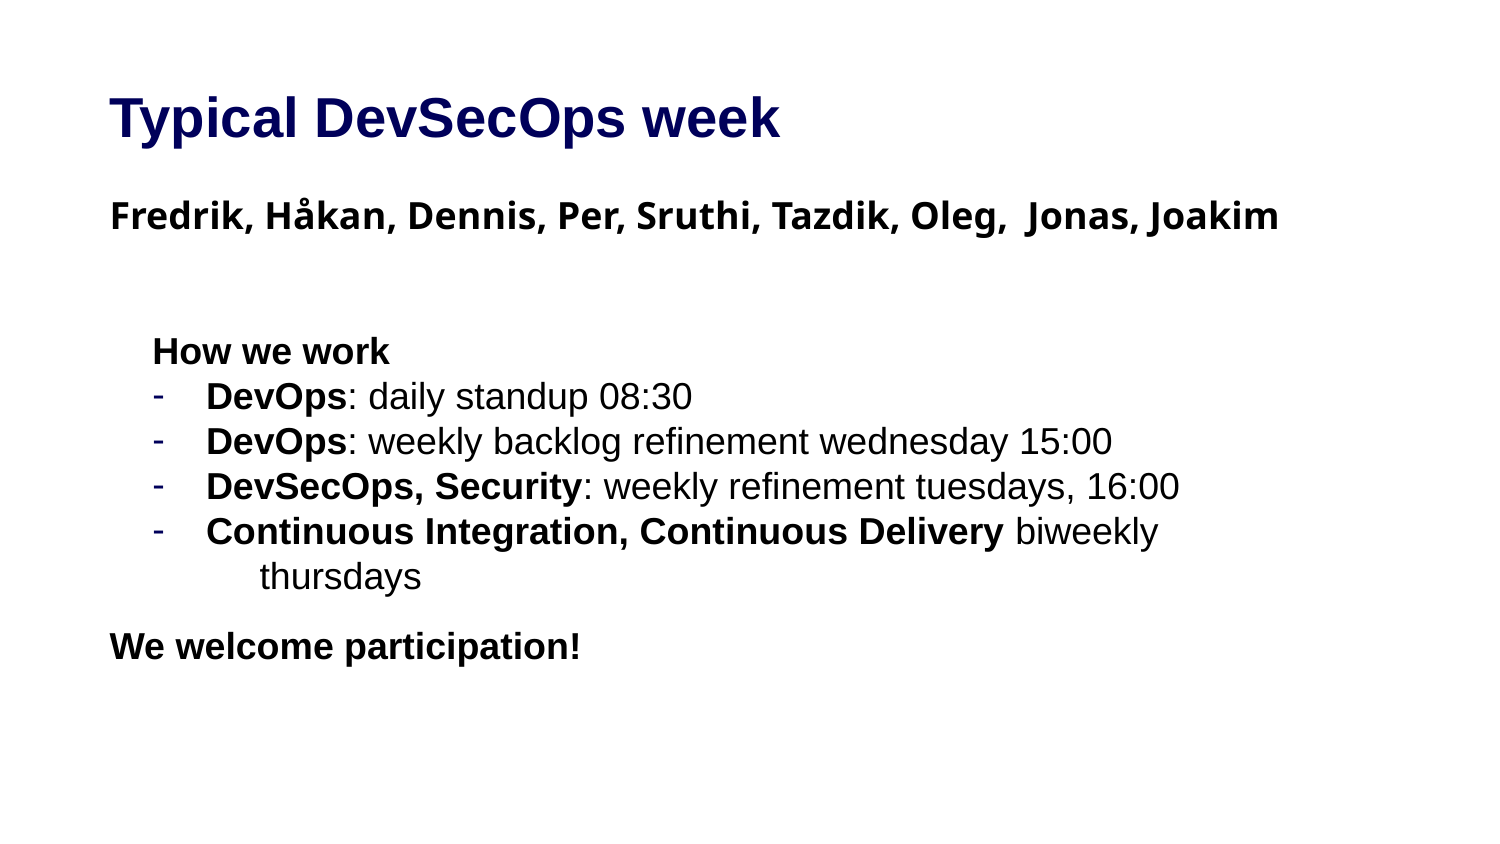

# Typical DevSecOps week
Fredrik, Håkan, Dennis, Per, Sruthi, Tazdik, Oleg,  Jonas, Joakim
How we work
DevOps: daily standup 08:30
DevOps: weekly backlog refinement wednesday 15:00
DevSecOps, Security: weekly refinement tuesdays, 16:00
Continuous Integration, Continuous Delivery biweekly thursdays
We welcome participation!